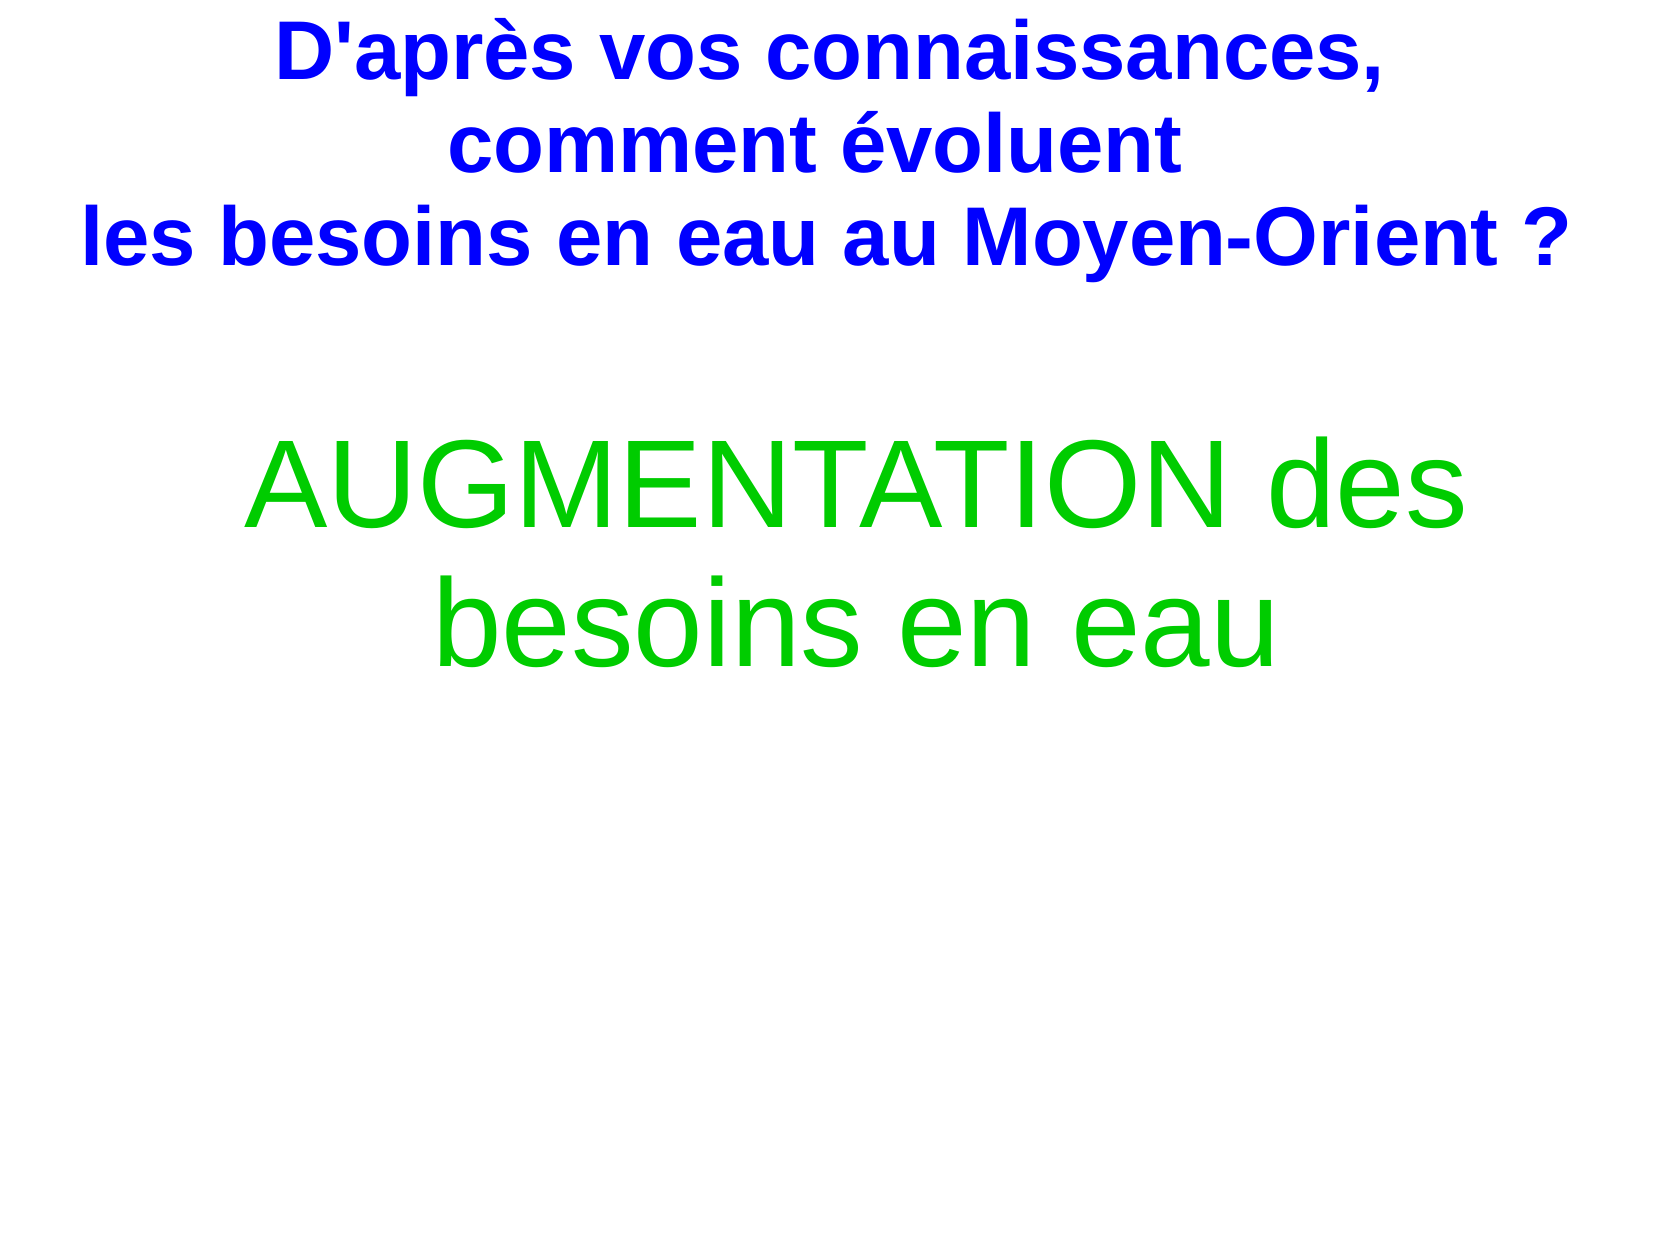

# D'après vos connaissances, comment évoluent les besoins en eau au Moyen-Orient ?
AUGMENTATION des besoins en eau